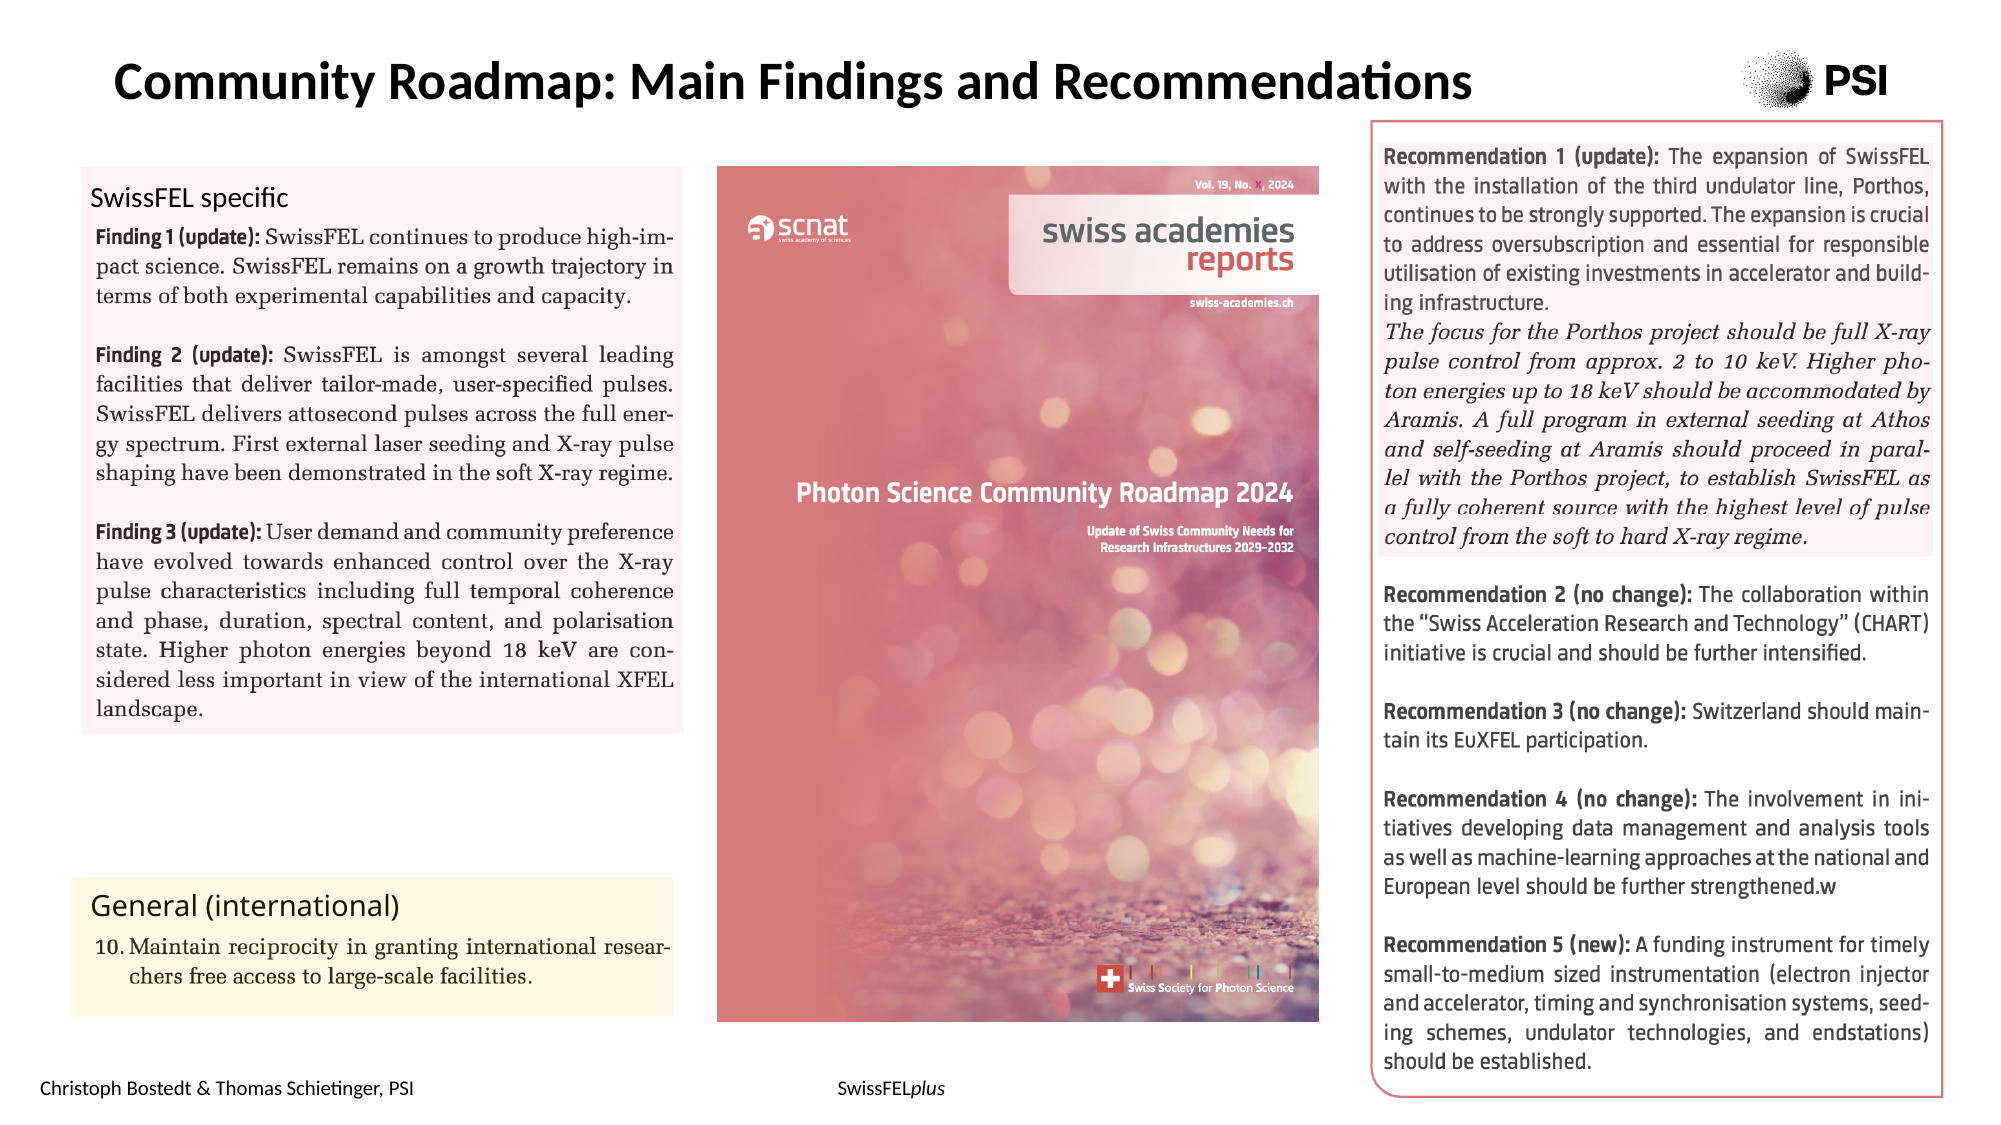

# Community Roadmap: Main Findings and Recommendations
SwissFEL specific
General (international)
PSI Center for Accelerator Science and Engineering
5